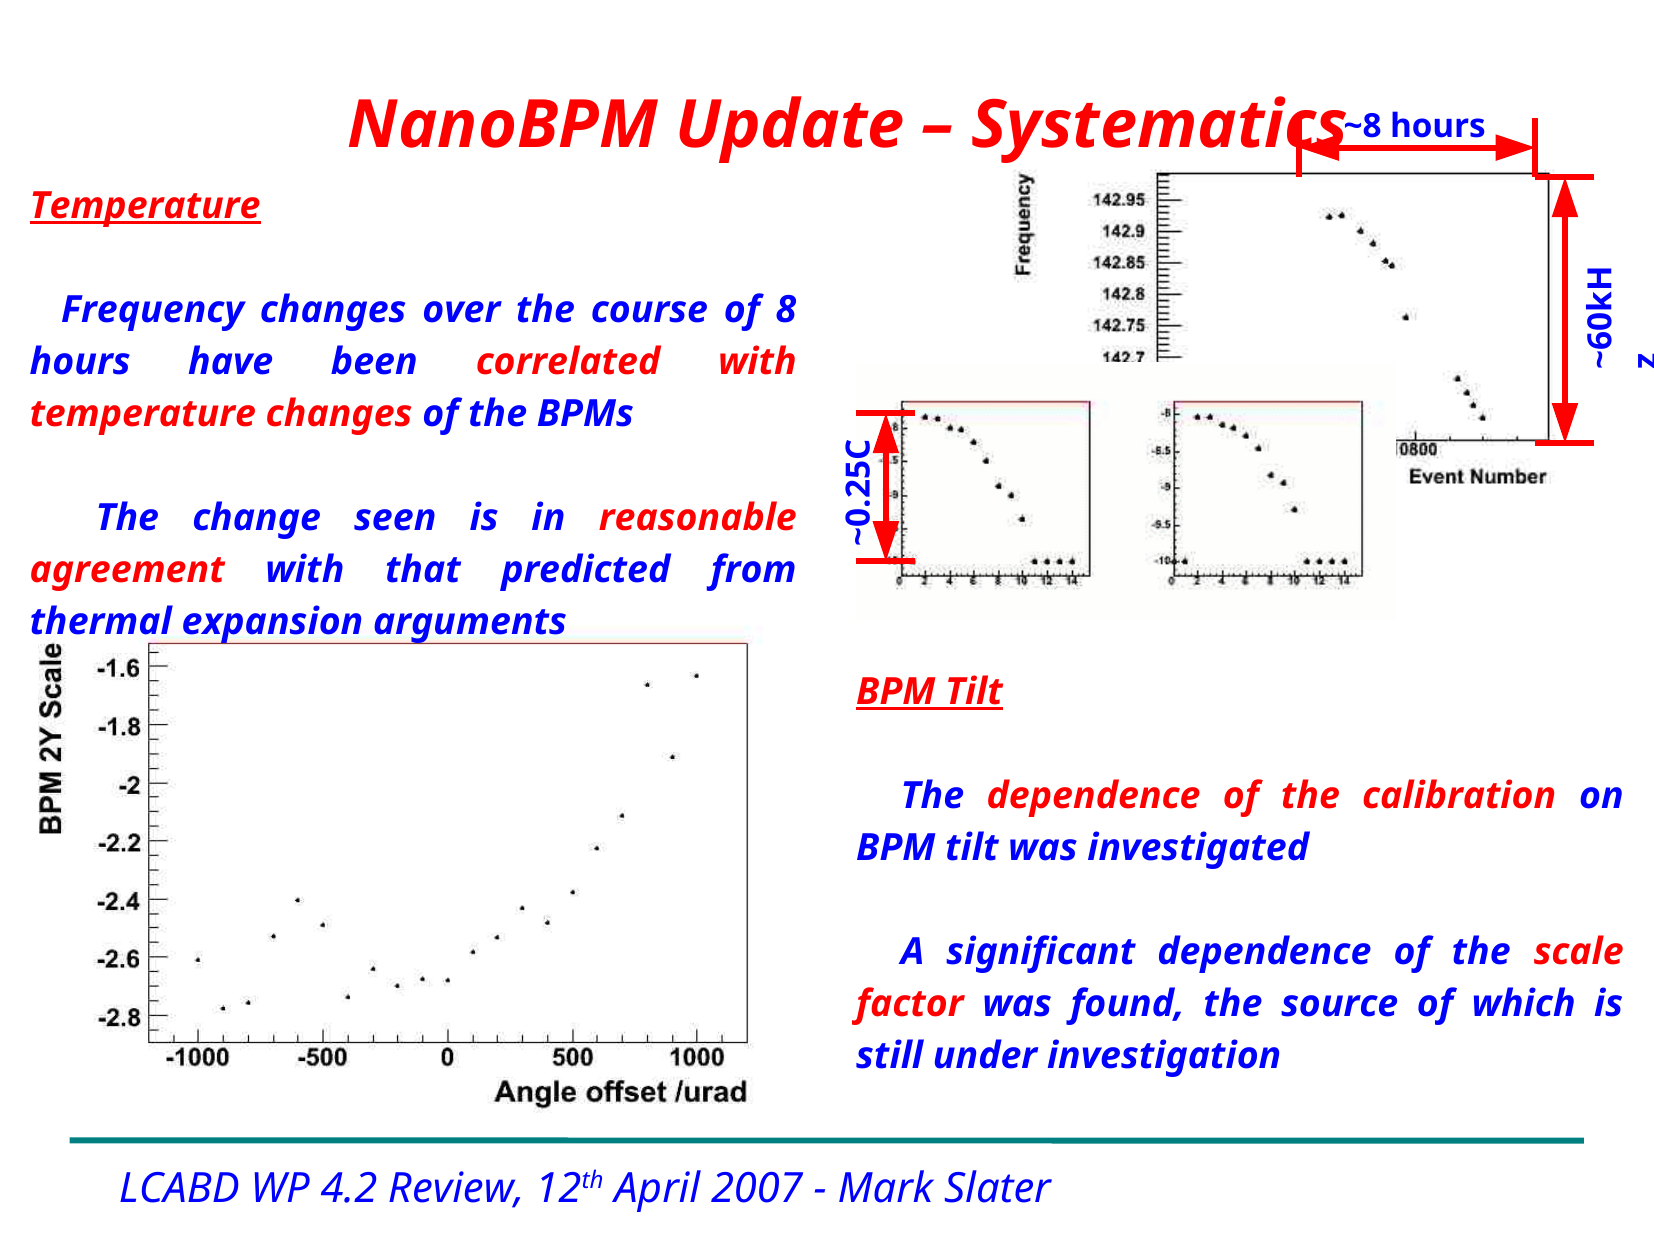

NanoBPM Update – Systematics
~8 hours
Temperature
 Frequency changes over the course of 8 hours have been correlated with temperature changes of the BPMs
 The change seen is in reasonable agreement with that predicted from thermal expansion arguments
~60kHz
~0.25C
BPM Tilt
 The dependence of the calibration on BPM tilt was investigated
 A significant dependence of the scale factor was found, the source of which is still under investigation
LCABD WP 4.2 Review, 12th April 2007 - Mark Slater